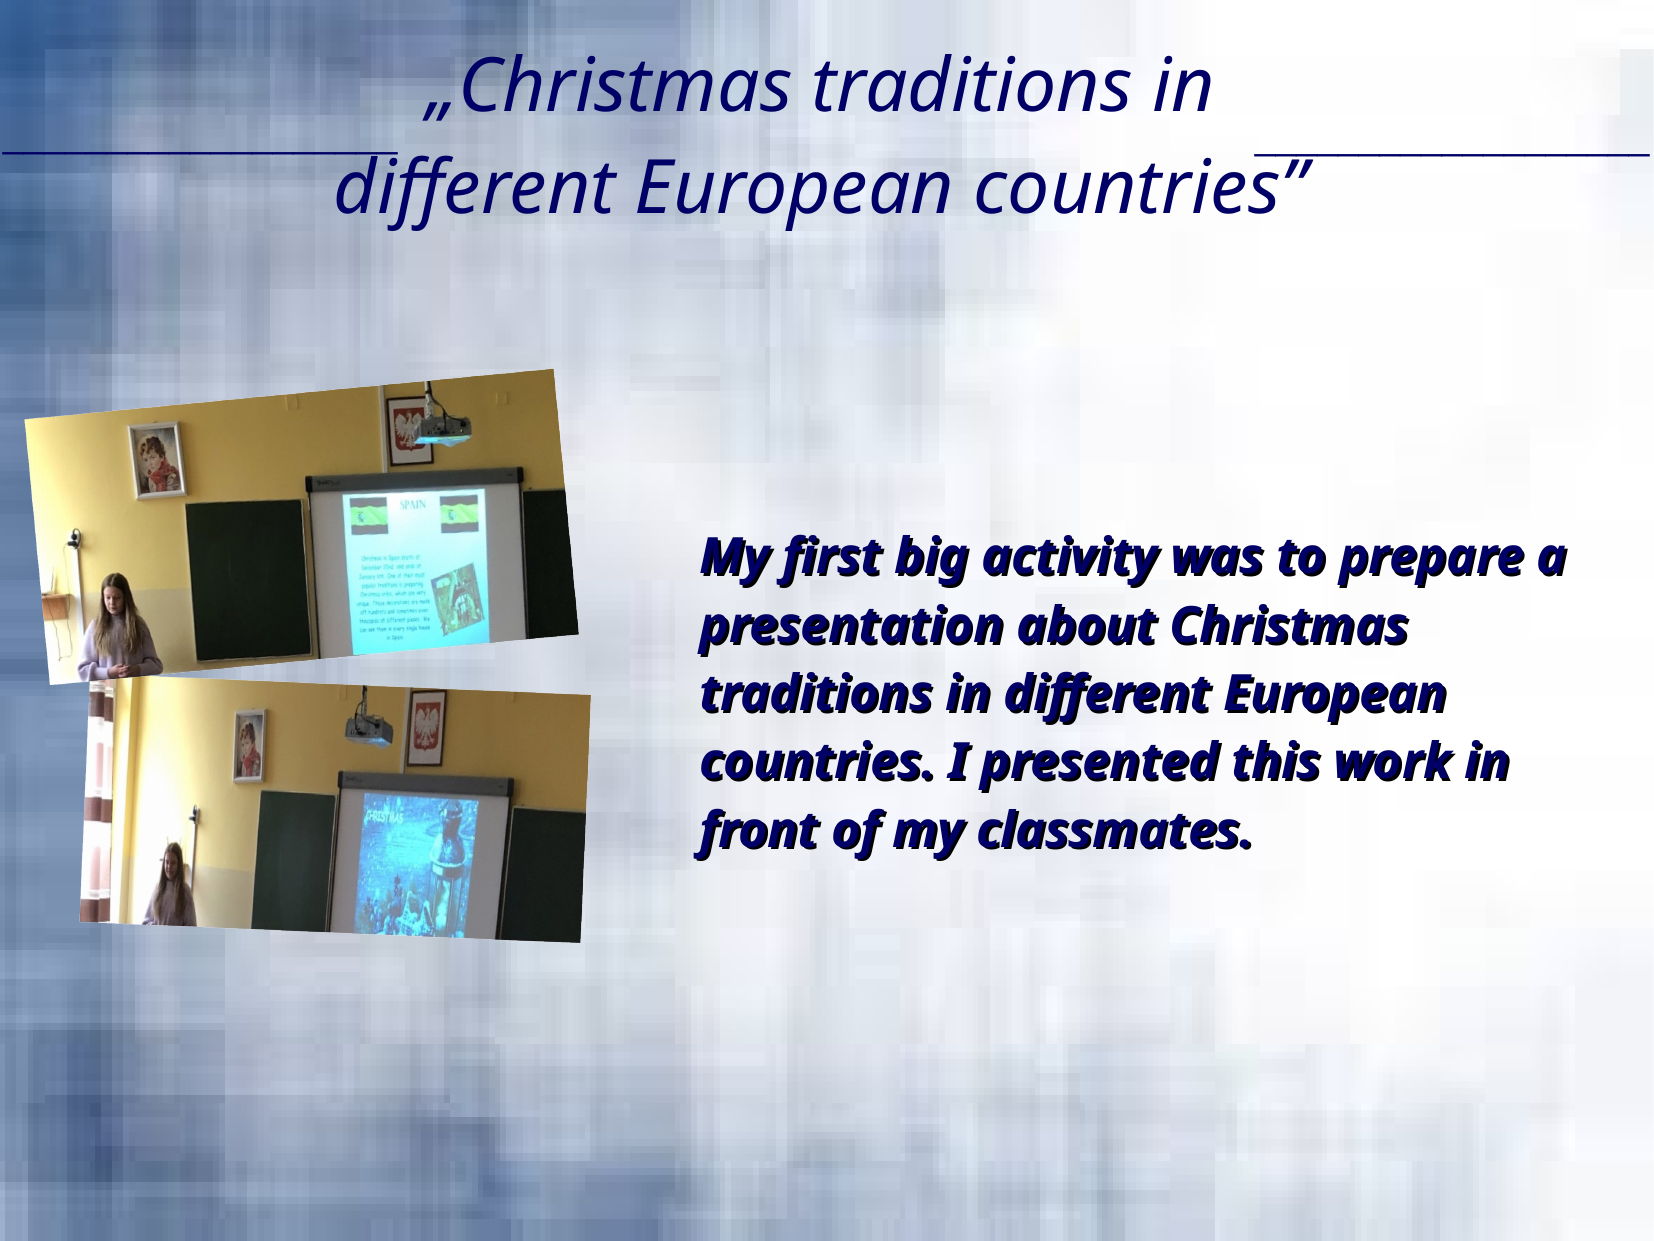

„Christmas traditions in different European countries”
___________________
___________________
My first big activity was to prepare a presentation about Christmas traditions in different European countries. I presented this work in front of my classmates.